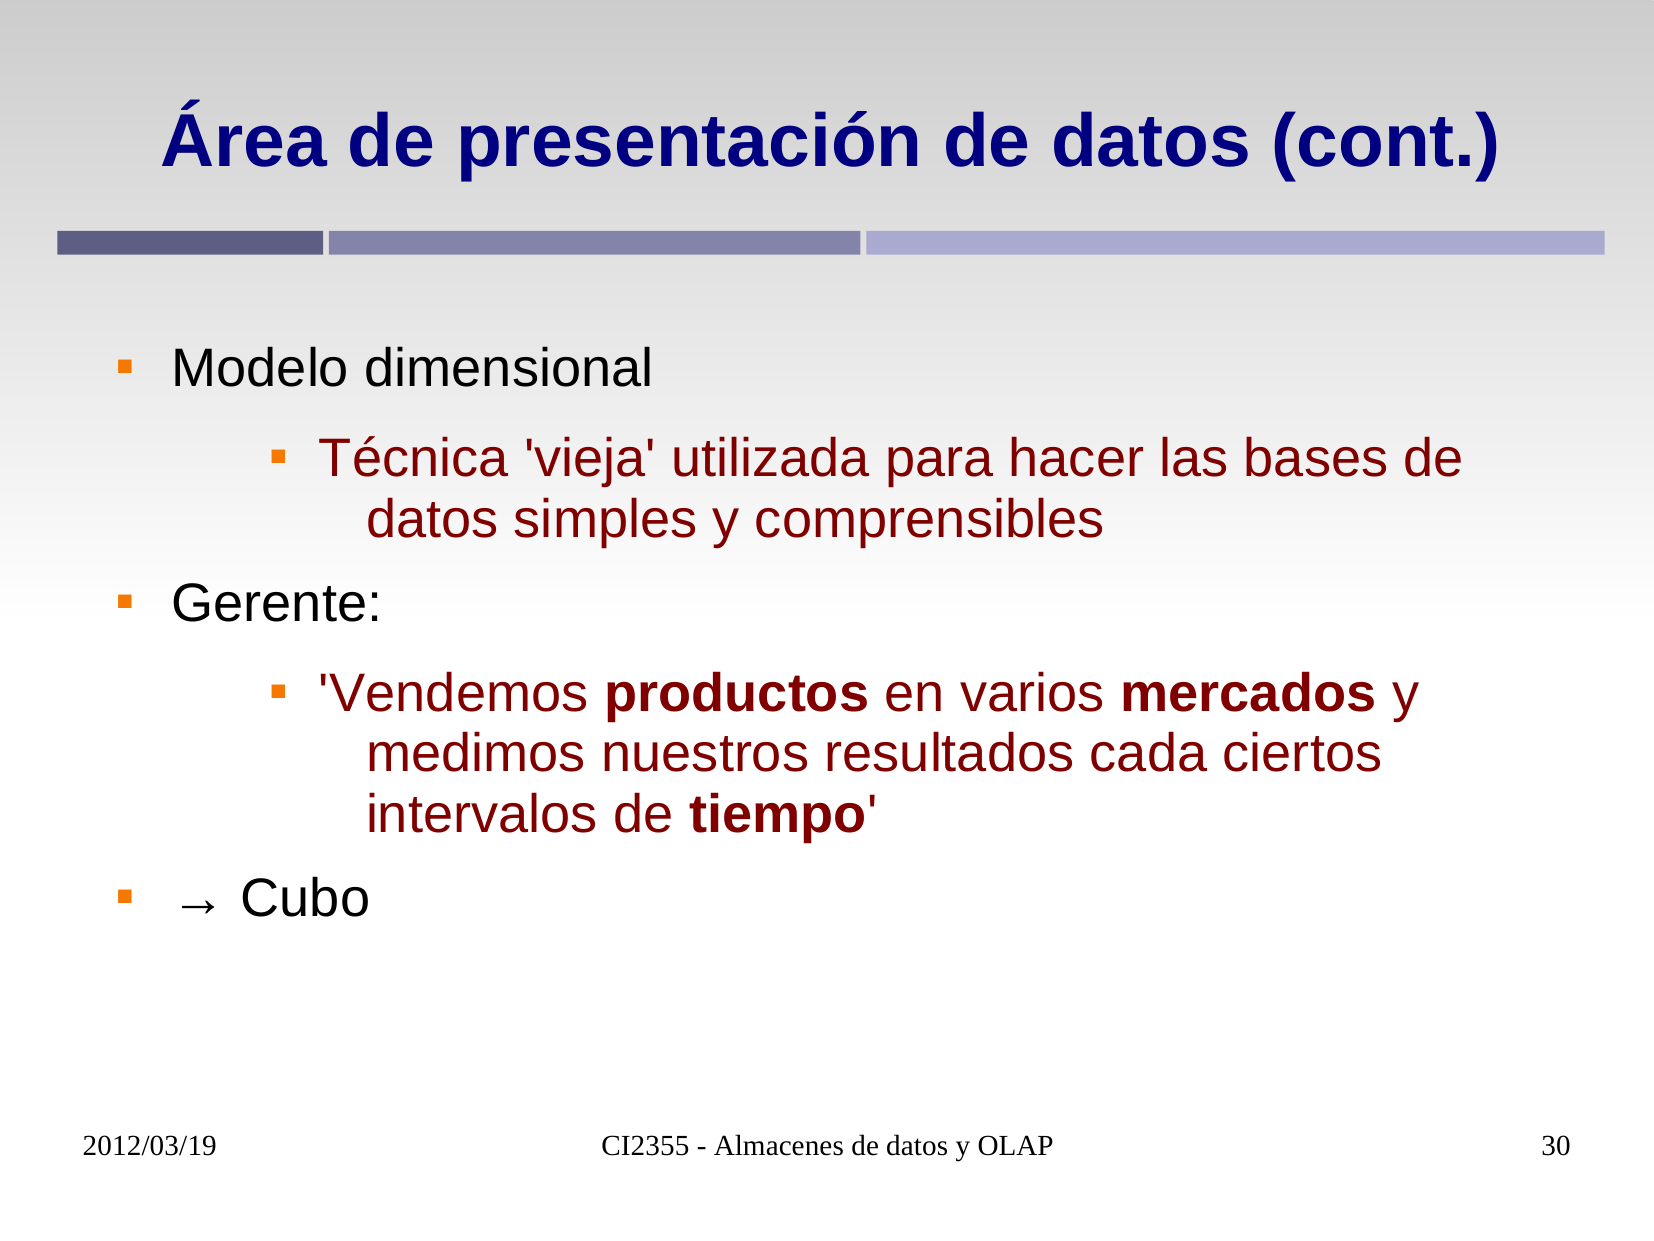

# Área de presentación de datos (cont.)
Modelo dimensional
Técnica 'vieja' utilizada para hacer las bases de datos simples y comprensibles
Gerente:
'Vendemos productos en varios mercados y medimos nuestros resultados cada ciertos intervalos de tiempo'
→ Cubo
2012/03/19
CI2355 - Almacenes de datos y OLAP
30